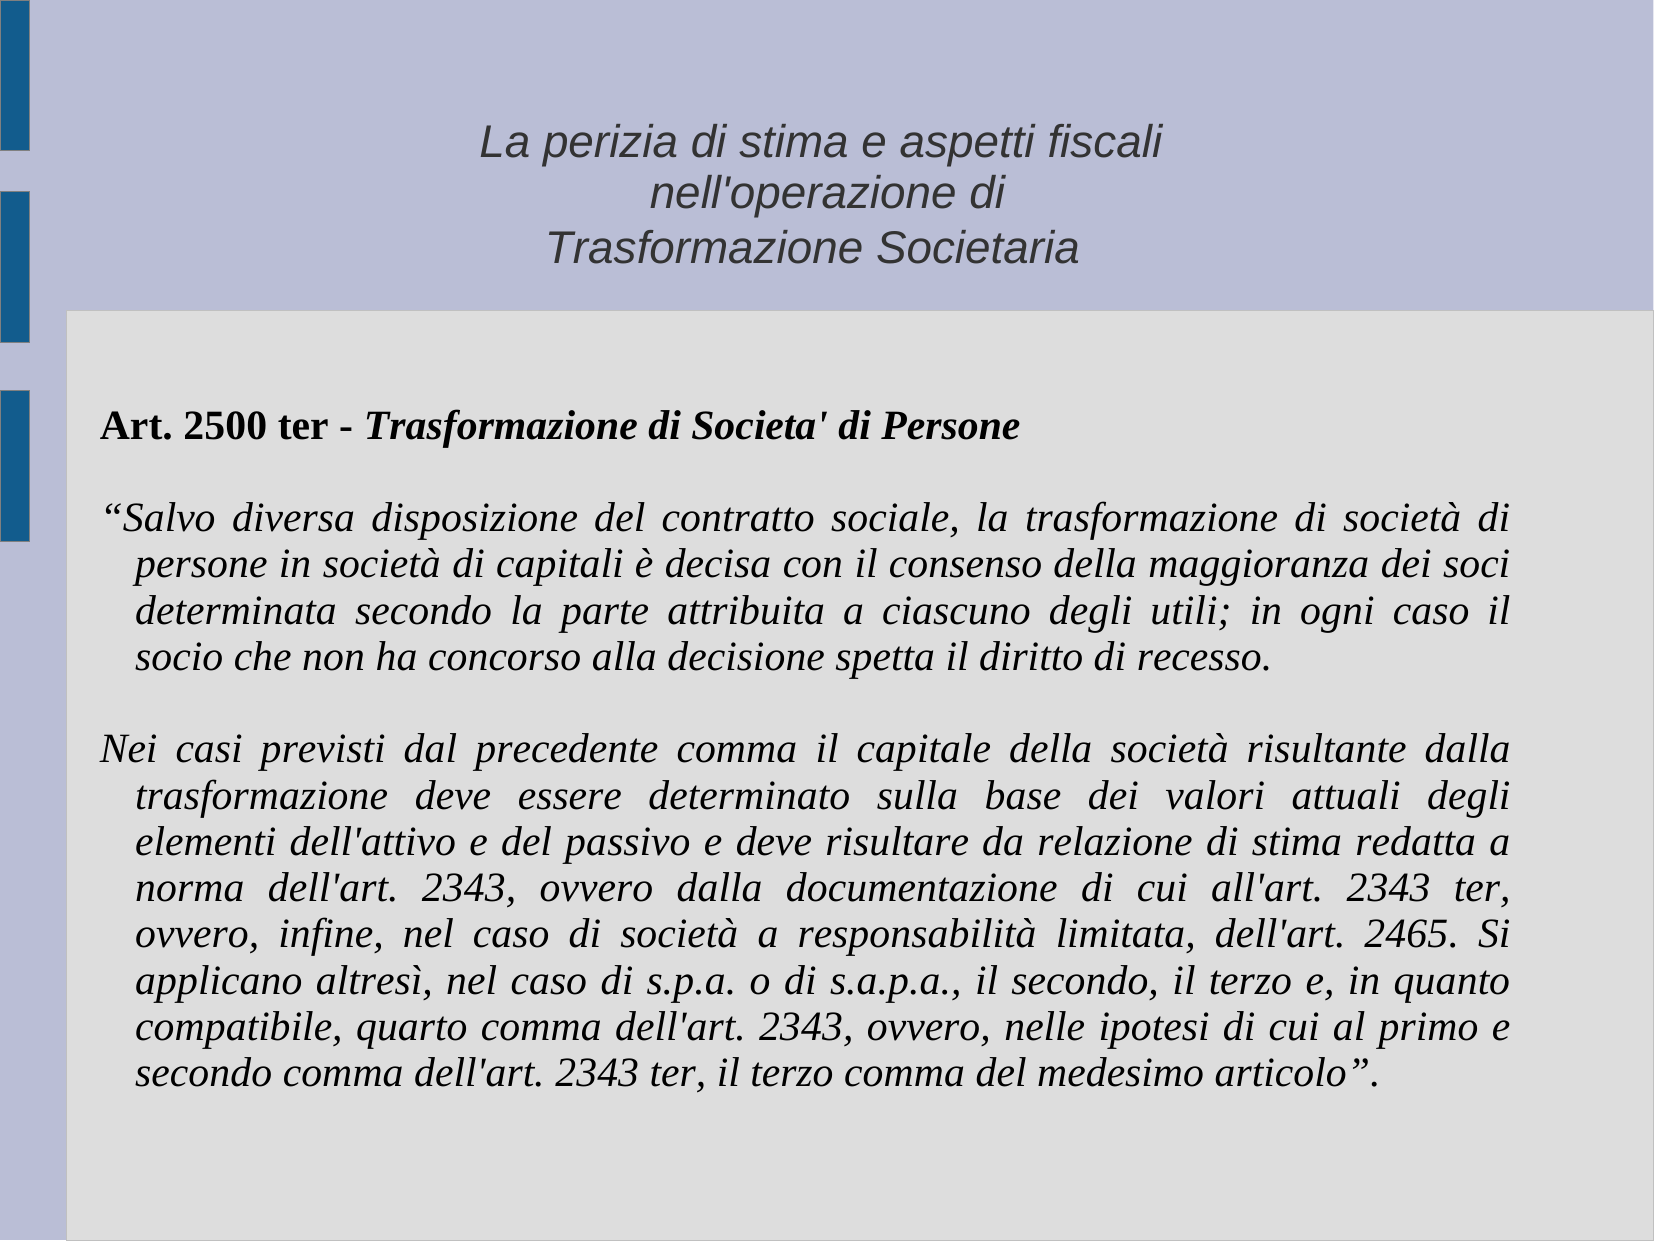

# La perizia di stima e aspetti fiscali nell'operazione di Trasformazione Societaria
Art. 2500 ter - Trasformazione di Societa' di Persone
“Salvo diversa disposizione del contratto sociale, la trasformazione di società di persone in società di capitali è decisa con il consenso della maggioranza dei soci determinata secondo la parte attribuita a ciascuno degli utili; in ogni caso il socio che non ha concorso alla decisione spetta il diritto di recesso.
Nei casi previsti dal precedente comma il capitale della società risultante dalla trasformazione deve essere determinato sulla base dei valori attuali degli elementi dell'attivo e del passivo e deve risultare da relazione di stima redatta a norma dell'art. 2343, ovvero dalla documentazione di cui all'art. 2343 ter, ovvero, infine, nel caso di società a responsabilità limitata, dell'art. 2465. Si applicano altresì, nel caso di s.p.a. o di s.a.p.a., il secondo, il terzo e, in quanto compatibile, quarto comma dell'art. 2343, ovvero, nelle ipotesi di cui al primo e secondo comma dell'art. 2343 ter, il terzo comma del medesimo articolo”.